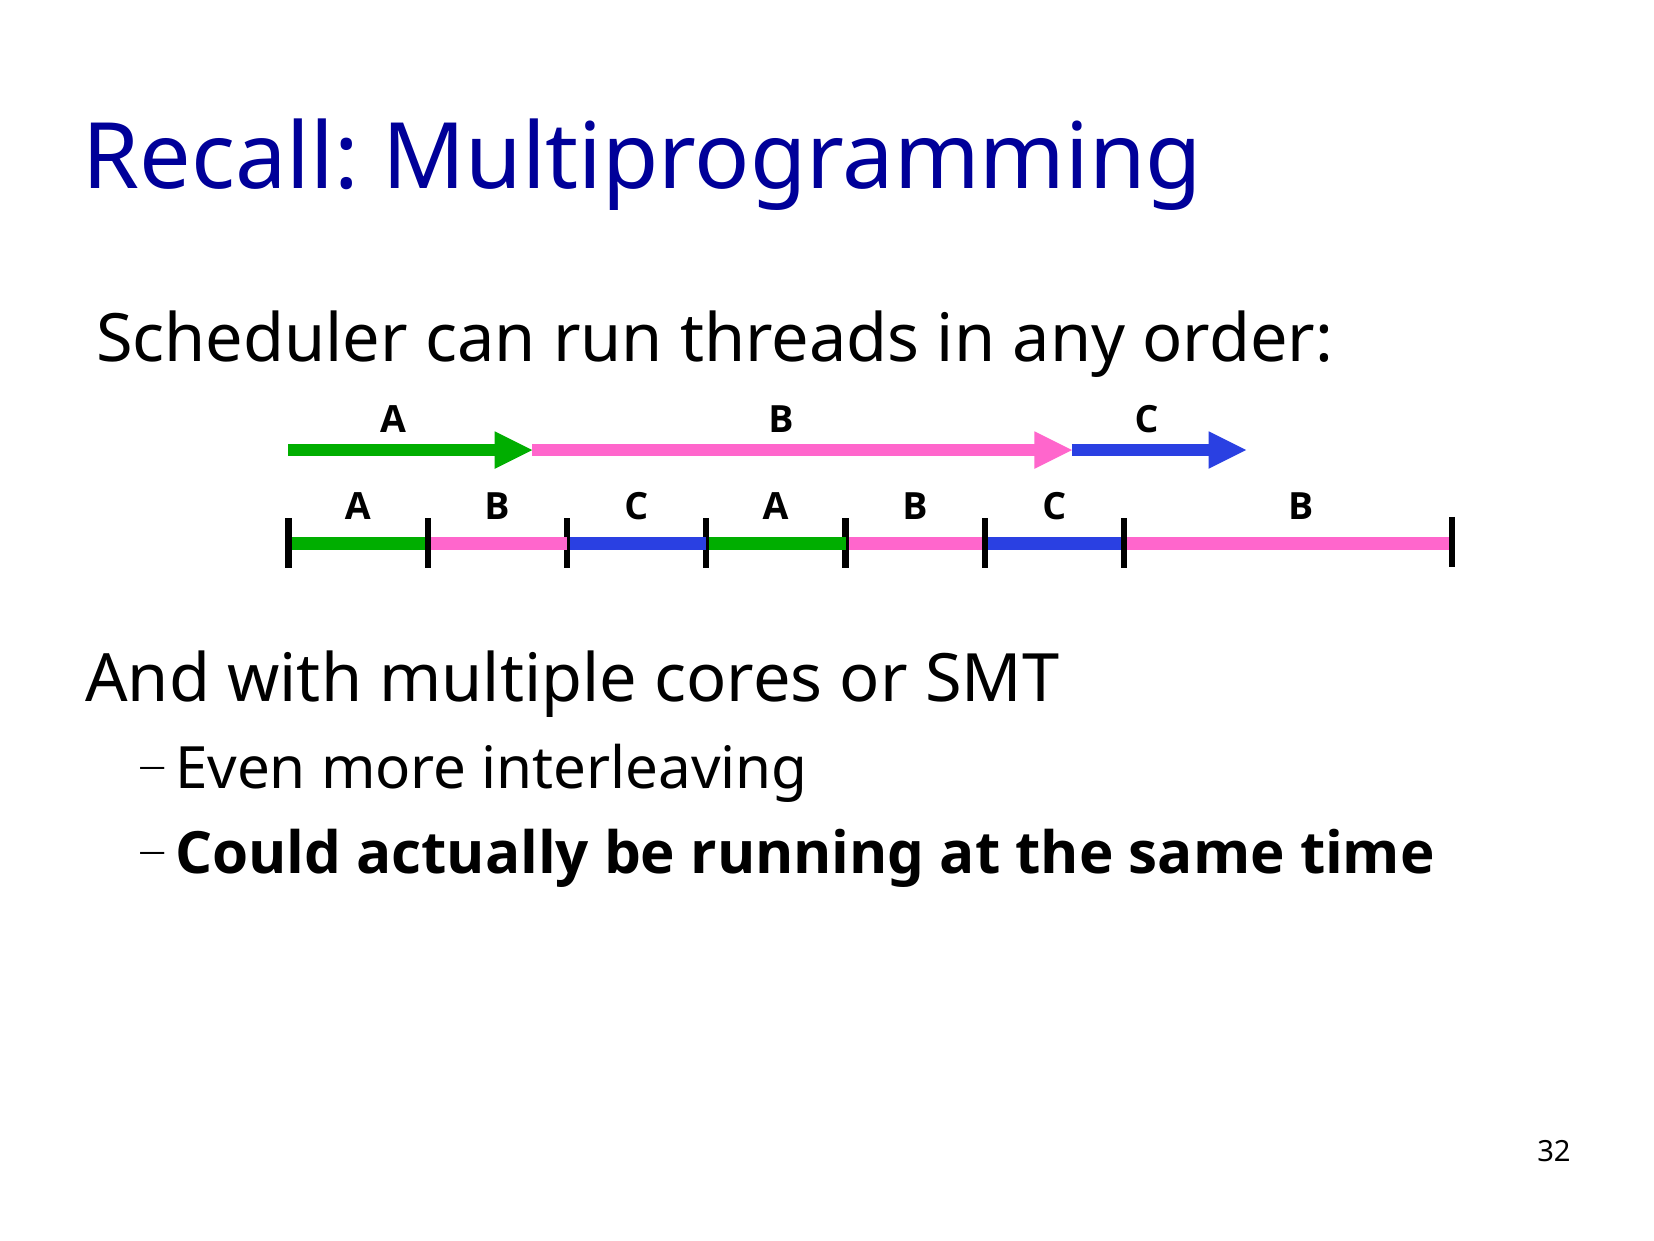

# Recall: Multiprogramming
Scheduler can run threads in any order:
A
B
C
A
B
C
A
B
C
B
And with multiple cores or SMT
Even more interleaving
Could actually be running at the same time
32